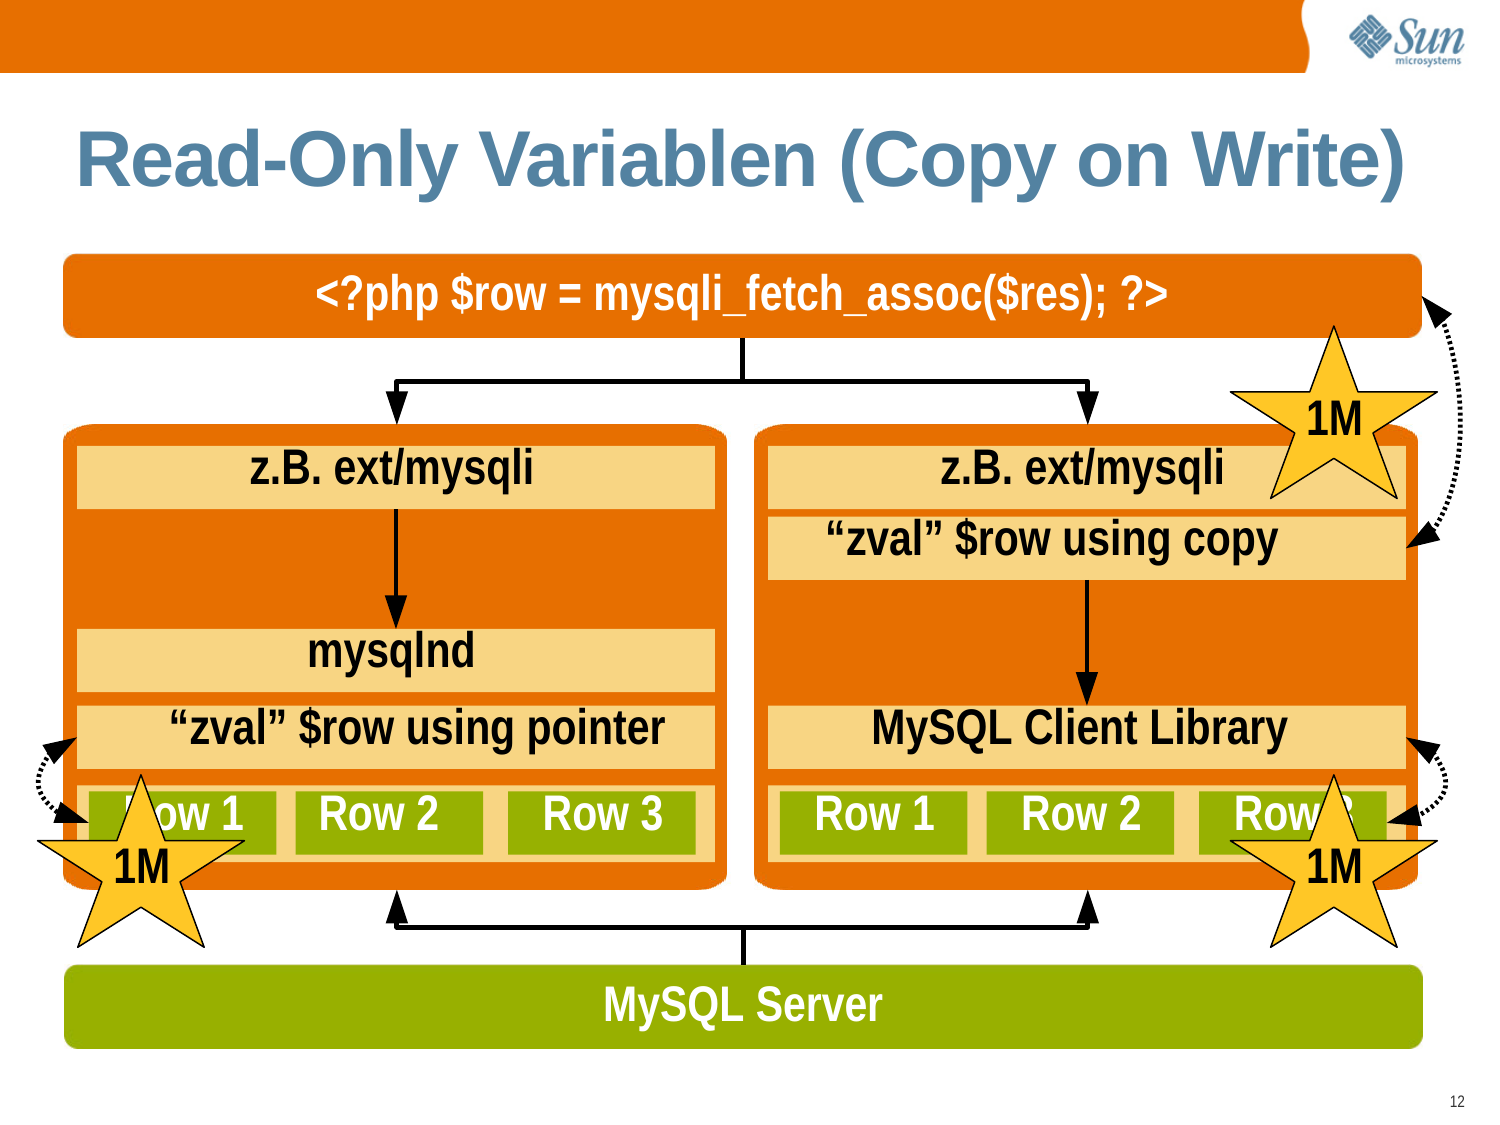

# Read-Only Variablen (Copy on Write)
<?php $row = mysqli_fetch_assoc($res); ?>
 1M
 z.B. ext/mysqli
 z.B. ext/mysqli
 “zval” $row using copy
 mysqlnd
 “zval” $row using pointer
 MySQL Client Library
 1M
 1M
 Row 1
 Row 2
 Row 3
 Row 1
 Row 2
 Row 3
MySQL Server